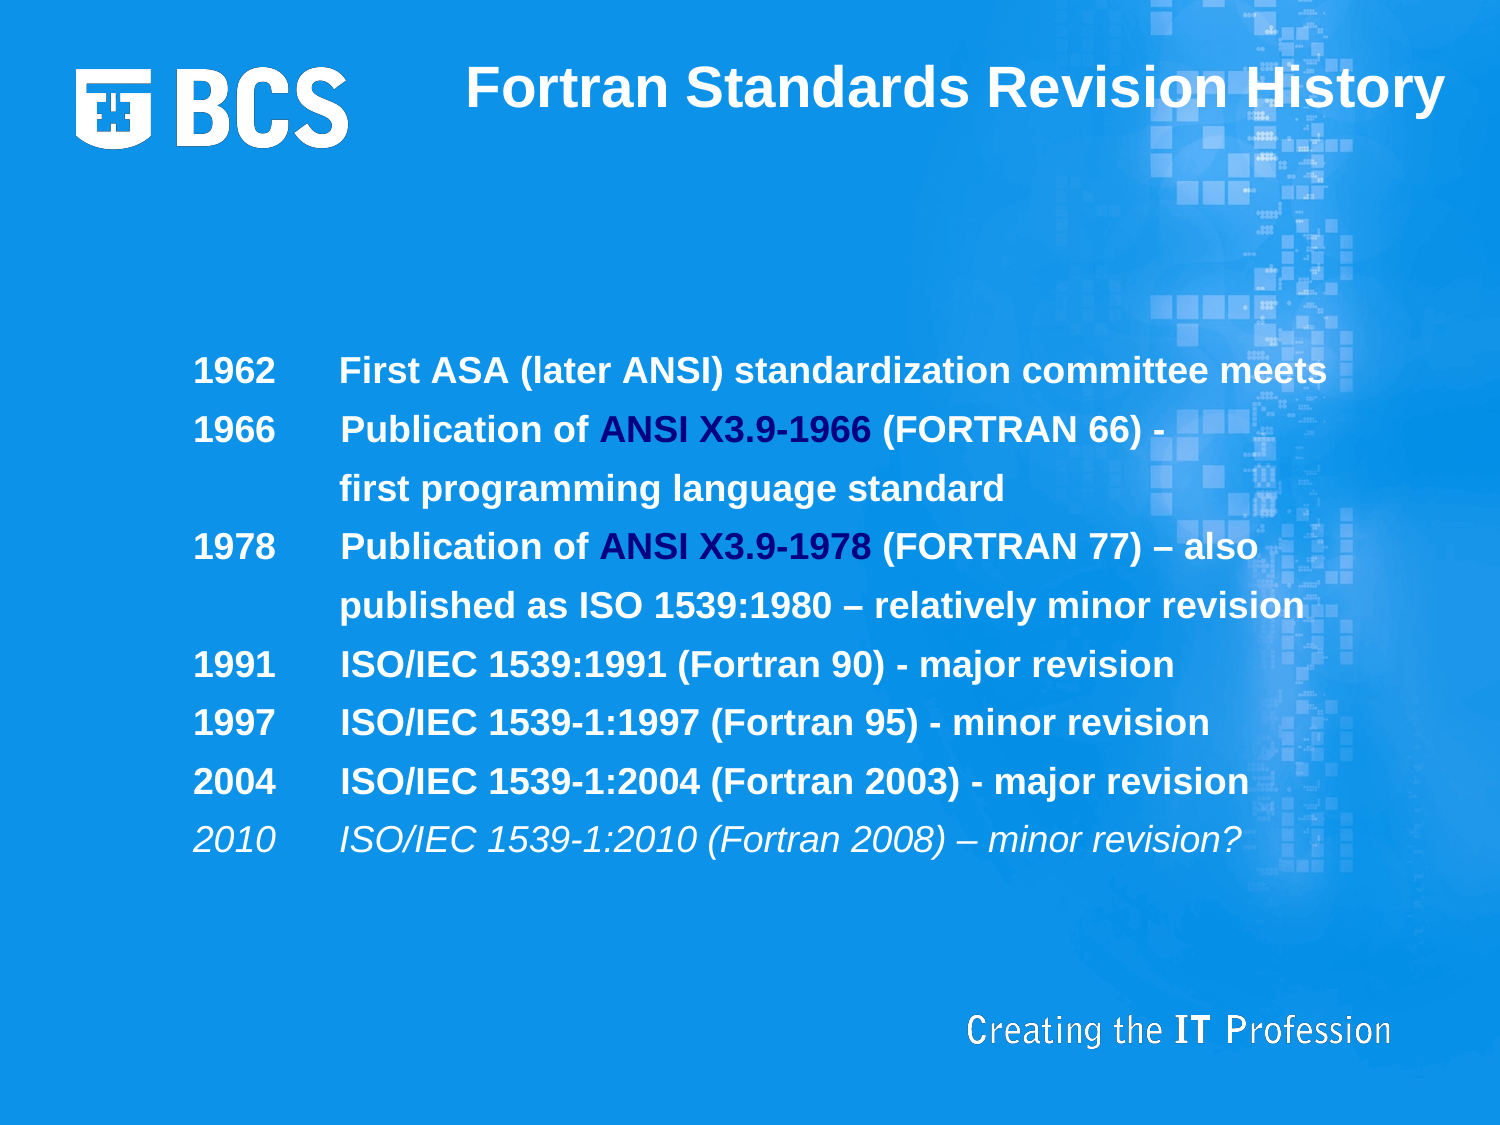

# Fortran Standards Revision History
1962	 First ASA (later ANSI) standardization committee meets
1966	Publication of ANSI X3.9-1966 (FORTRAN 66) -
	 first programming language standard
1978	Publication of ANSI X3.9-1978 (FORTRAN 77) – also
	 published as ISO 1539:1980 – relatively minor revision
1991	ISO/IEC 1539:1991 (Fortran 90) - major revision
1997	ISO/IEC 1539-1:1997 (Fortran 95) - minor revision
2004	ISO/IEC 1539-1:2004 (Fortran 2003) - major revision
2010	 ISO/IEC 1539-1:2010 (Fortran 2008) – minor revision?